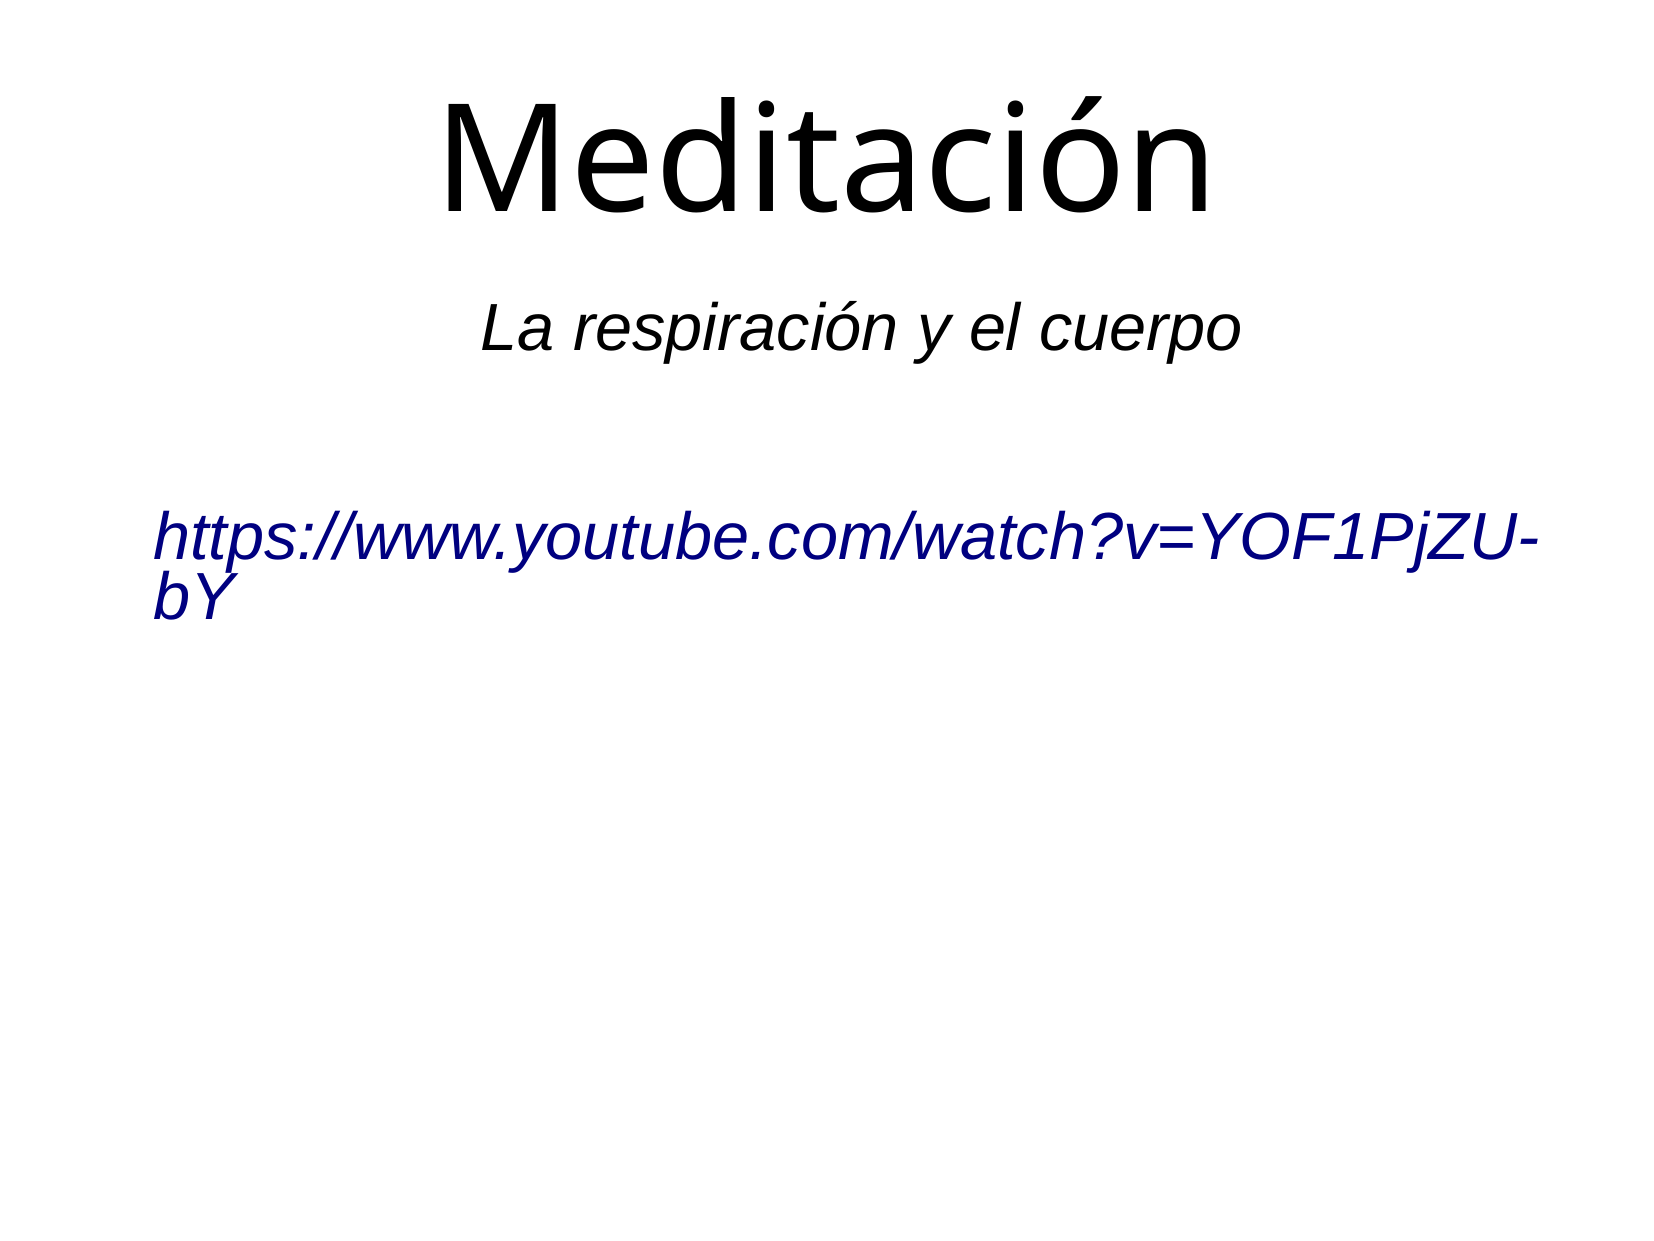

# Meditación
La respiración y el cuerpo
https://www.youtube.com/watch?v=YOF1PjZU-bY